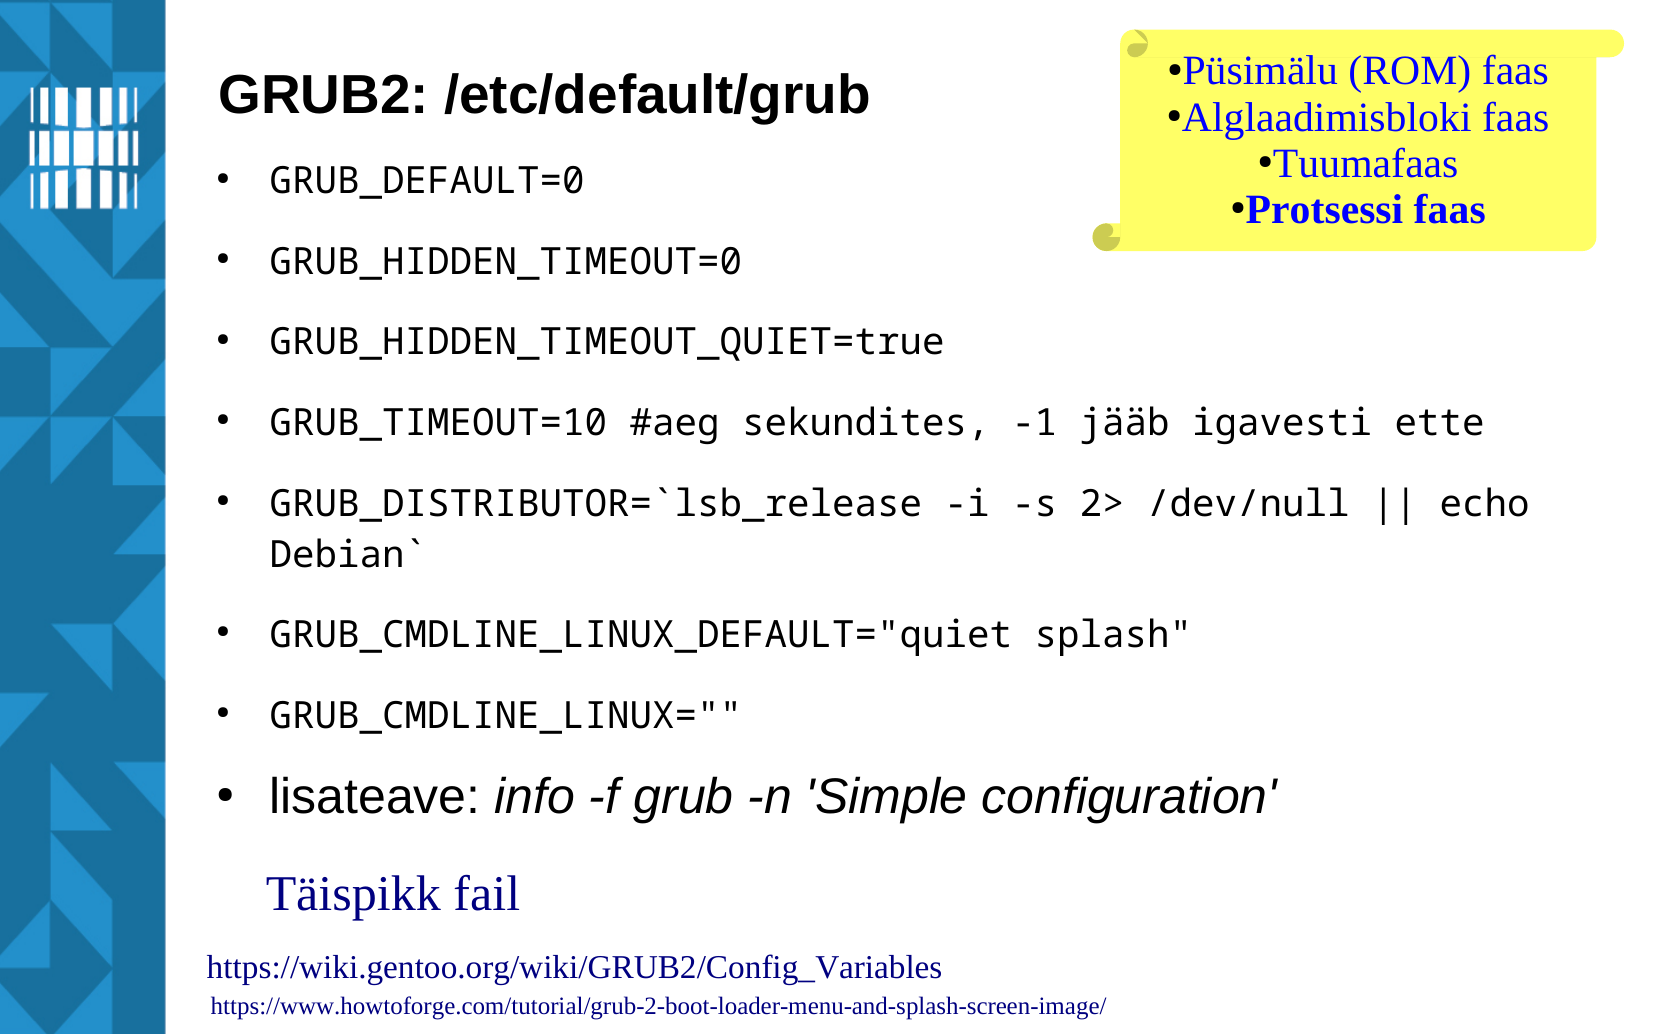

Püsimälu (ROM) faas
Alglaadimisbloki faas
Tuumafaas
Protsessi faas
# GRUB2: /etc/default/grub
GRUB_DEFAULT=0
GRUB_HIDDEN_TIMEOUT=0
GRUB_HIDDEN_TIMEOUT_QUIET=true
GRUB_TIMEOUT=10 #aeg sekundites, -1 jääb igavesti ette
GRUB_DISTRIBUTOR=`lsb_release -i -s 2> /dev/null || echo Debian`
GRUB_CMDLINE_LINUX_DEFAULT="quiet splash"
GRUB_CMDLINE_LINUX=""
lisateave: info -f grub -n 'Simple configuration'
Täispikk fail
https://wiki.gentoo.org/wiki/GRUB2/Config_Variables
https://www.howtoforge.com/tutorial/grub-2-boot-loader-menu-and-splash-screen-image/